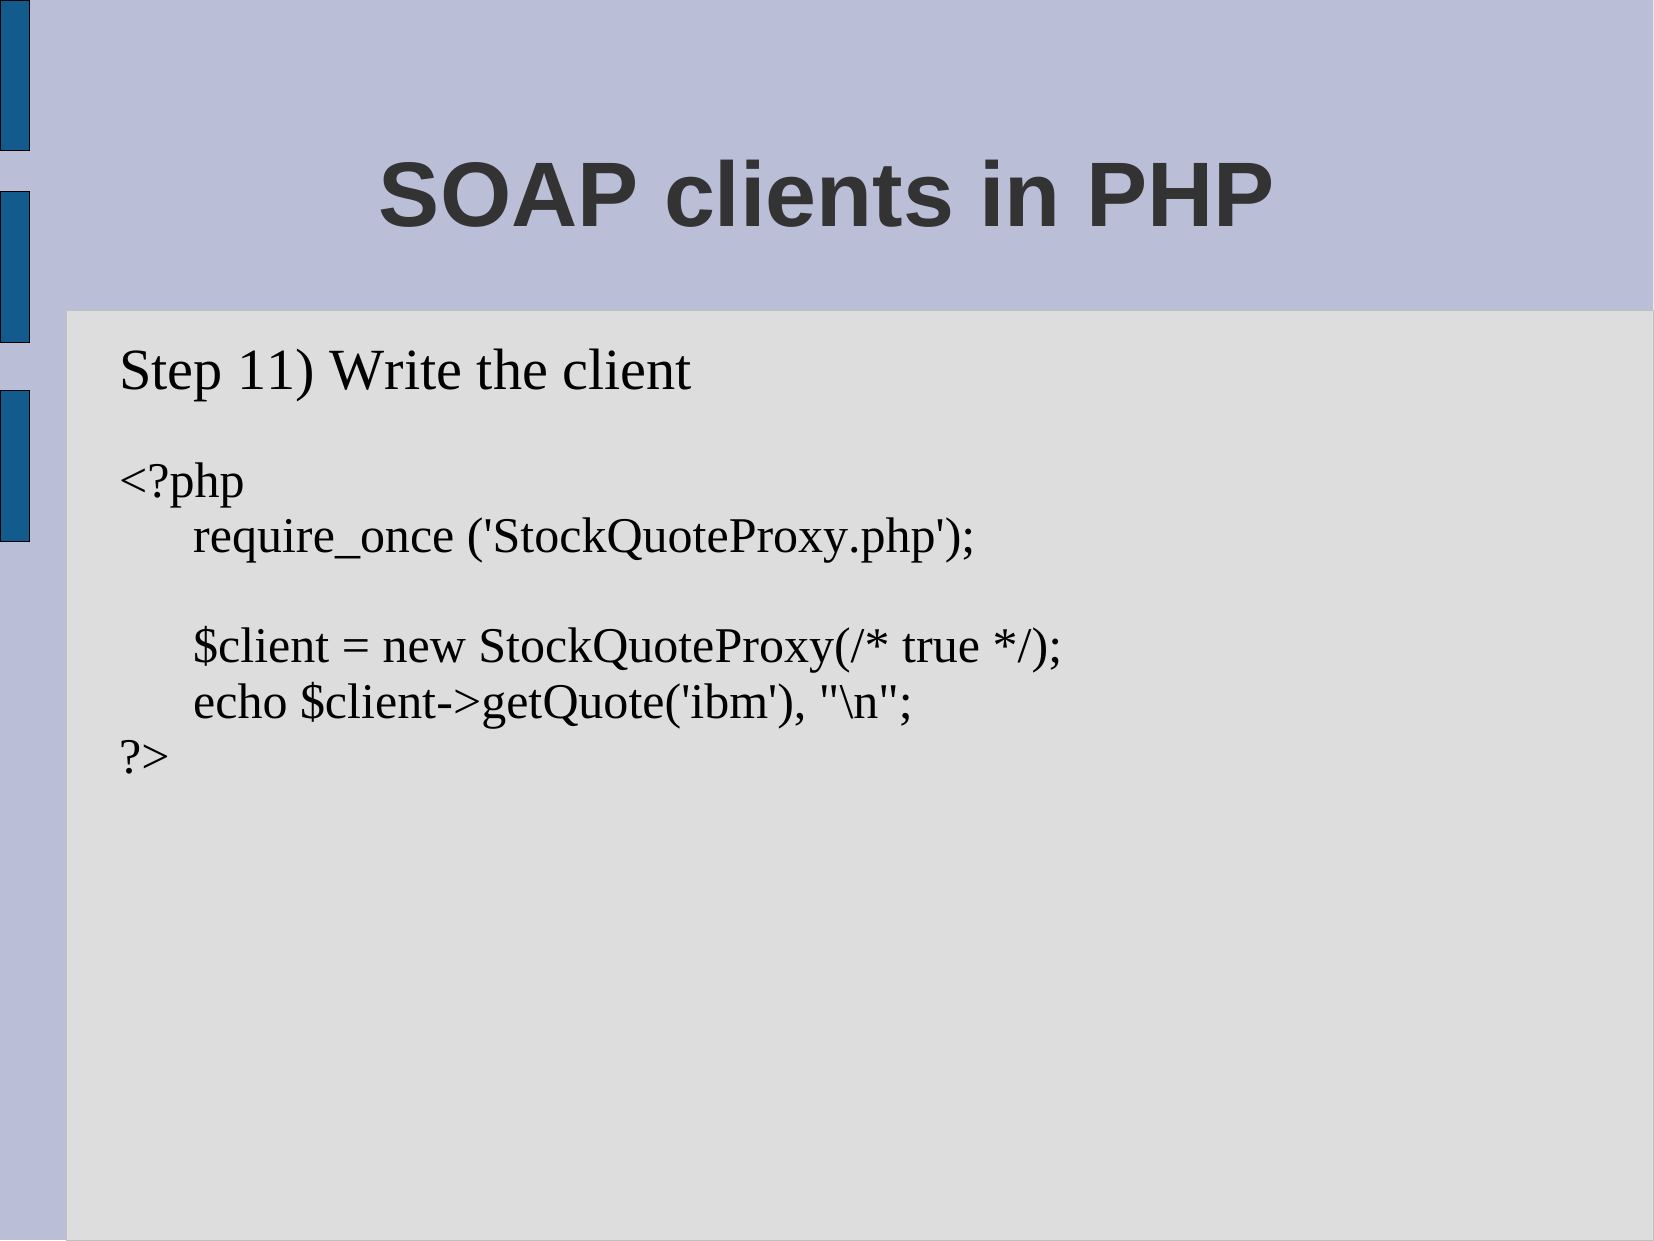

# SOAP clients in PHP
Step 11) Write the client
<?php
	require_once ('StockQuoteProxy.php');
	$client = new StockQuoteProxy(/* true */);
	echo $client->getQuote('ibm'), "\n";
?>